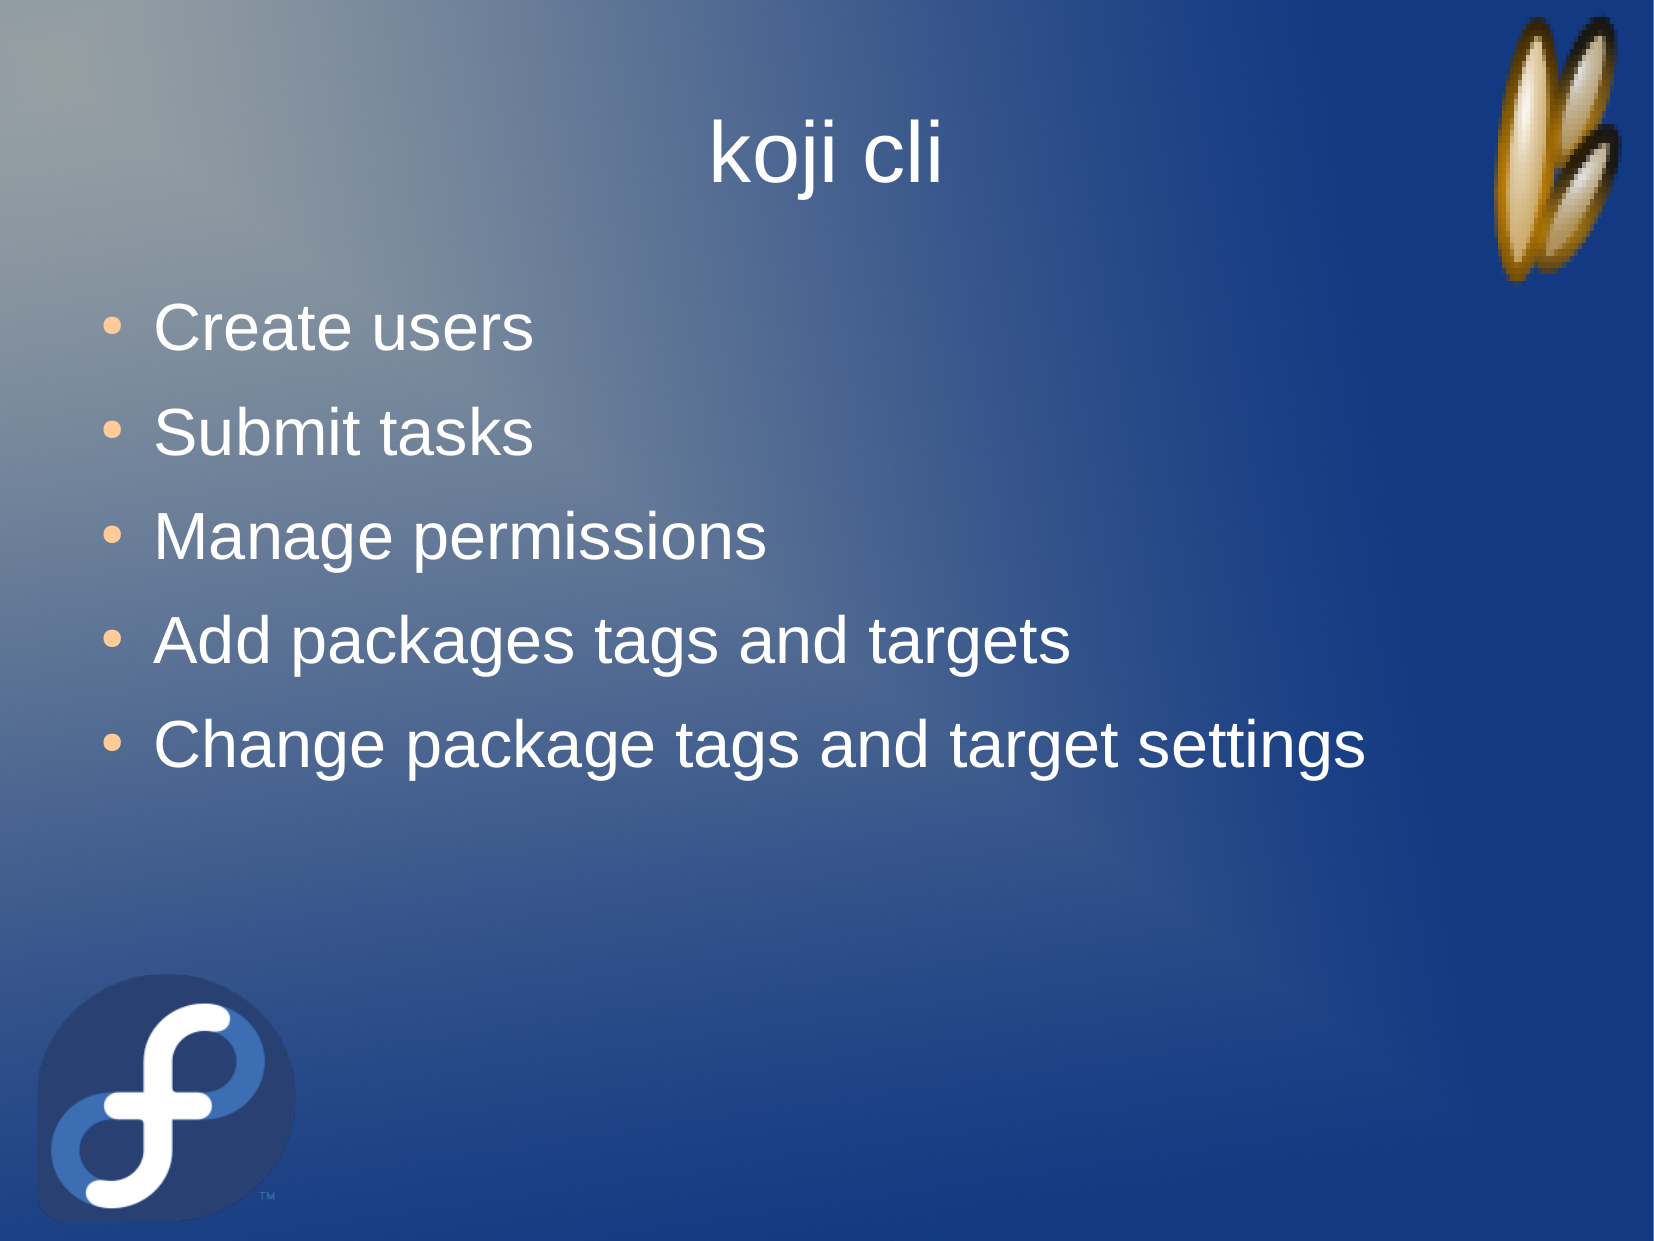

# koji cli
Create users
Submit tasks
Manage permissions
Add packages tags and targets
Change package tags and target settings